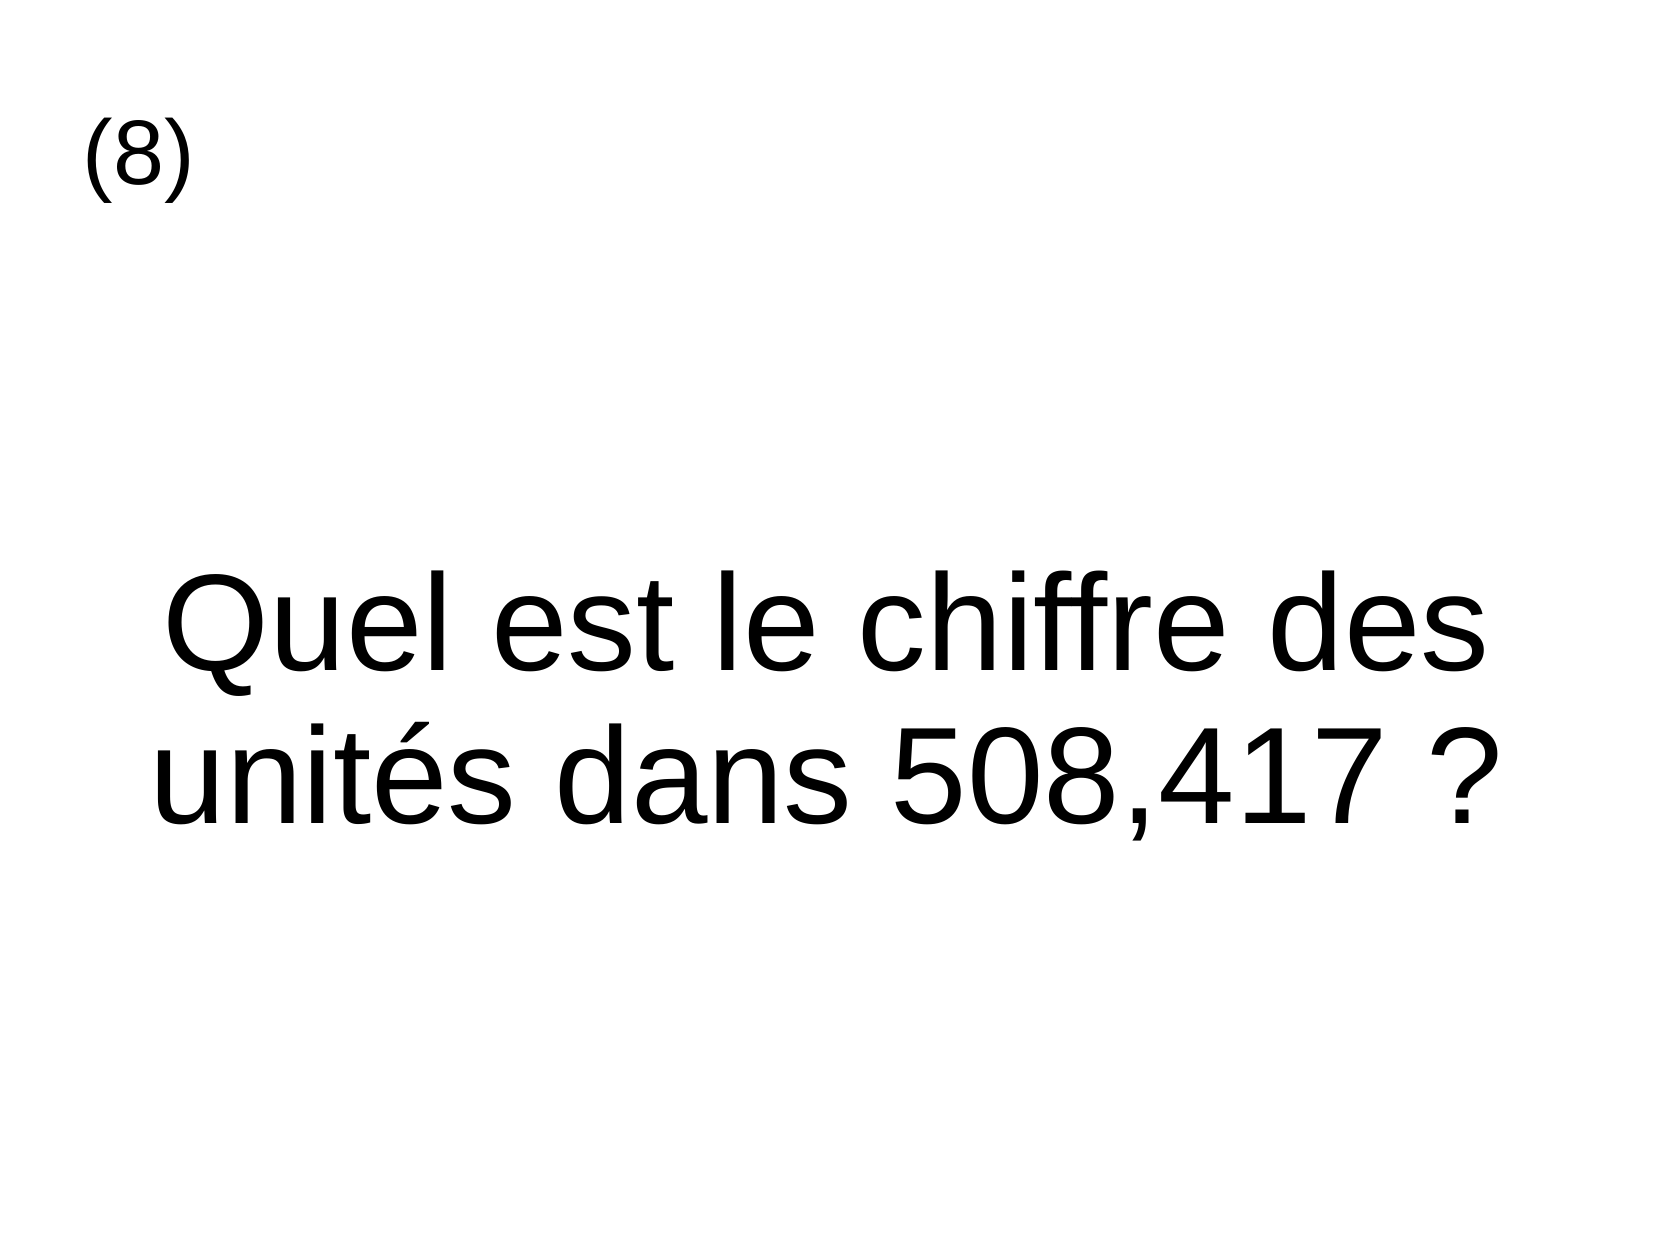

# (8)
Quel est le chiffre des unités dans 508,417 ?